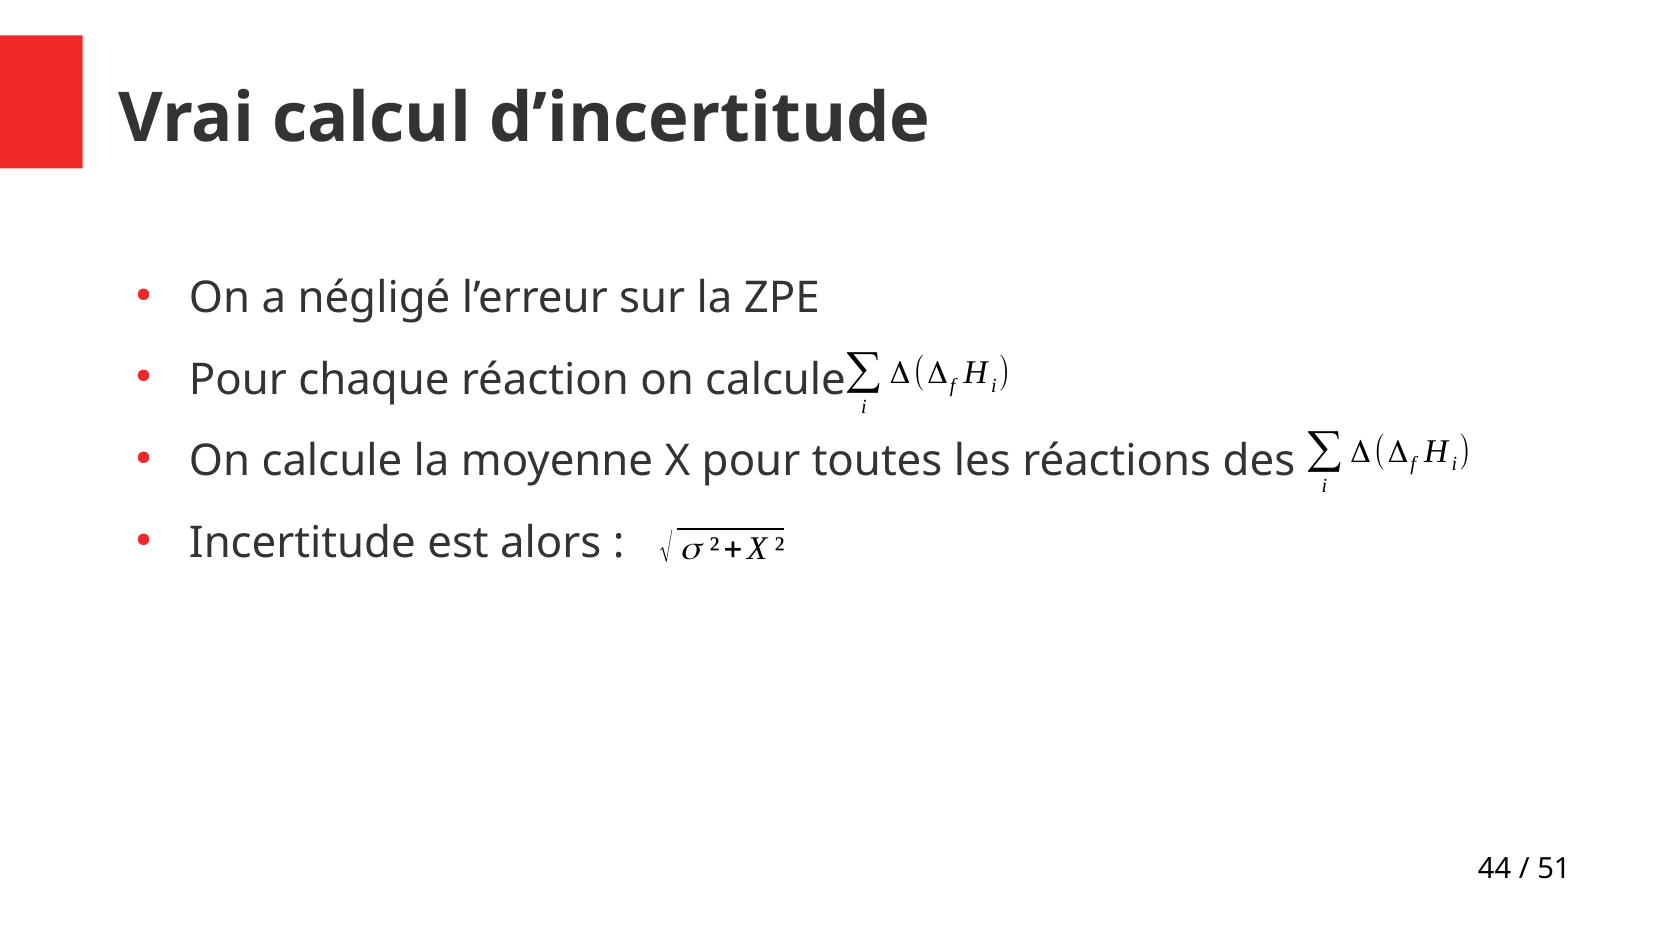

# Vrai calcul d’incertitude
On a négligé l’erreur sur la ZPE
Pour chaque réaction on calcule
On calcule la moyenne X pour toutes les réactions des
Incertitude est alors :
44